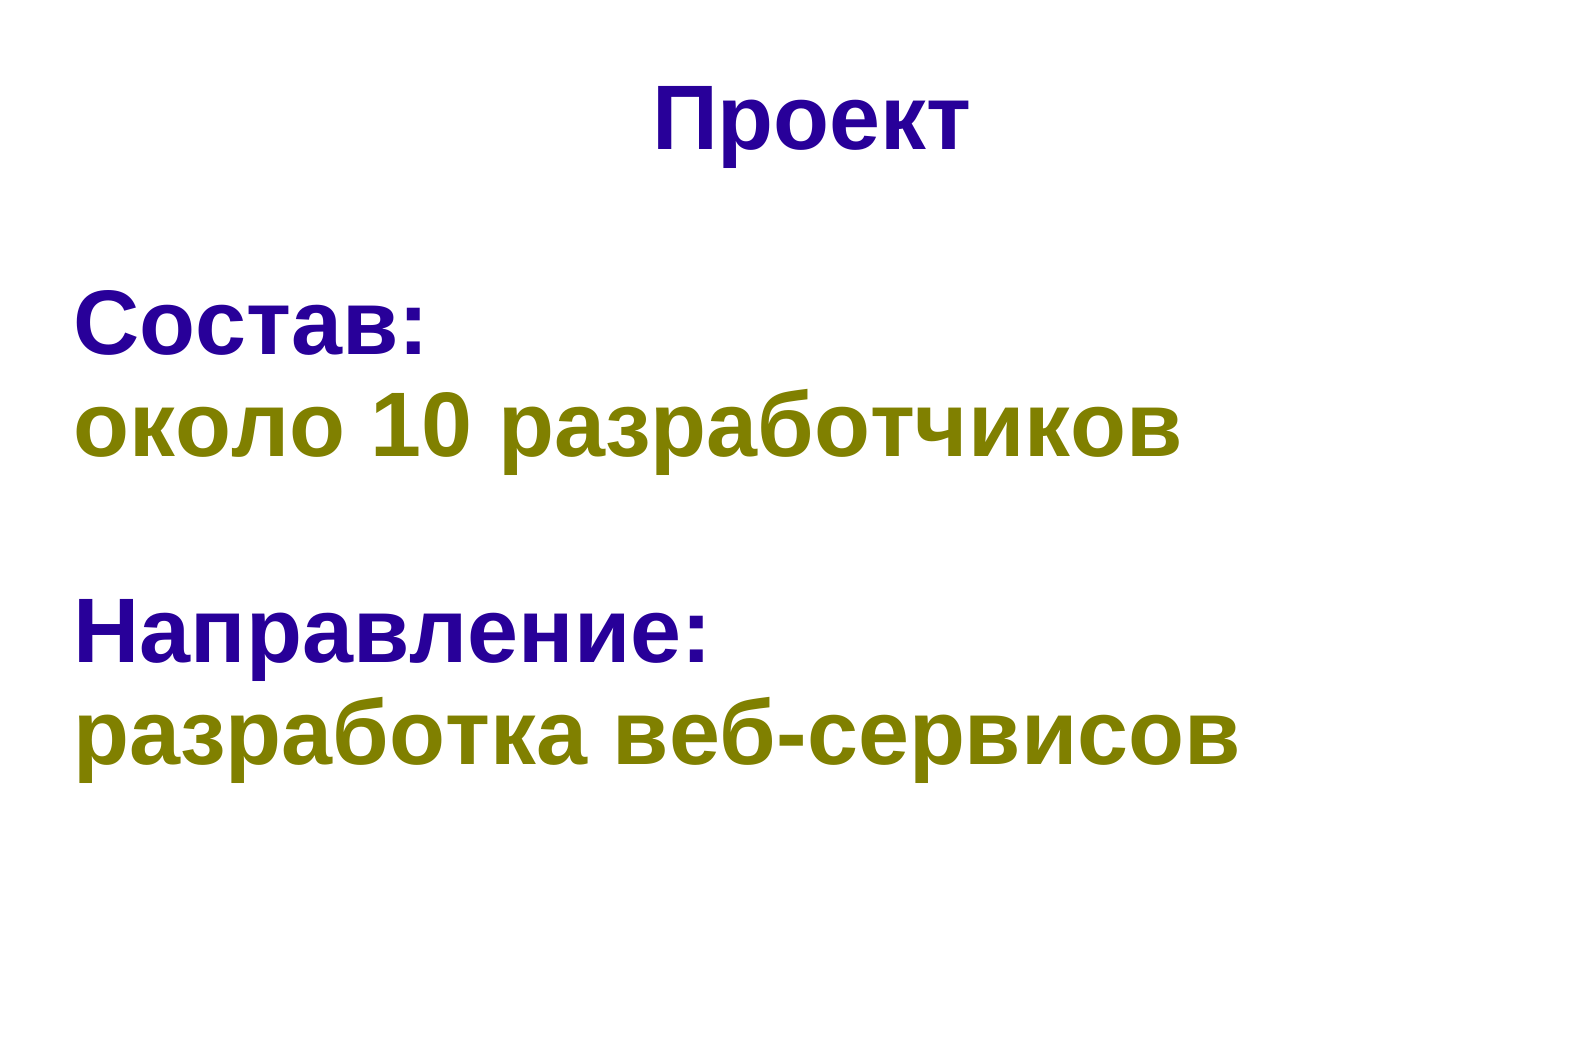

Проект
Состав:
около 10 разработчиков
Направление:
разработка веб-сервисов